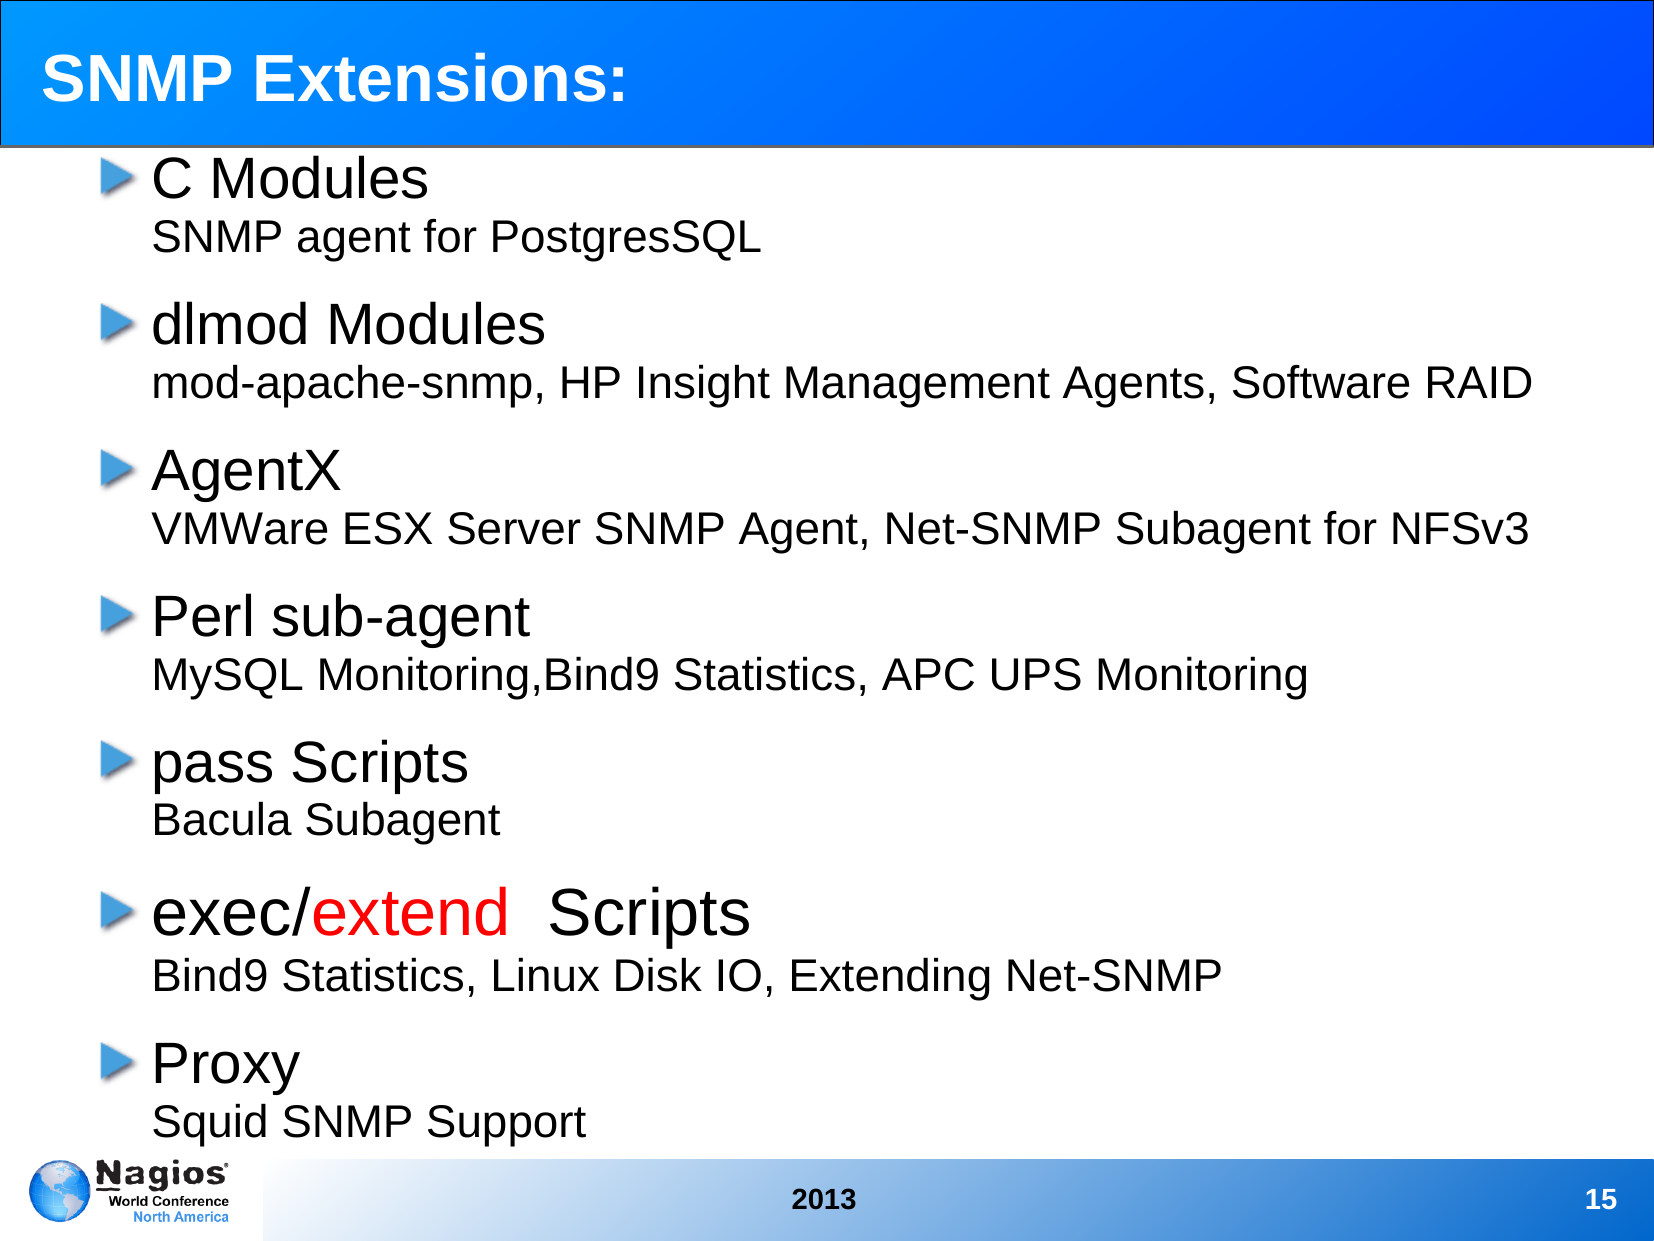

# SNMP Extensions:
C Modules
SNMP agent for PostgresSQL
dlmod Modules
mod-apache-snmp, HP Insight Management Agents, Software RAID
AgentX
VMWare ESX Server SNMP Agent, Net-SNMP Subagent for NFSv3
Perl sub-agent
MySQL Monitoring,Bind9 Statistics, APC UPS Monitoring
pass Scripts
Bacula Subagent
exec/extend Scripts
Bind9 Statistics, Linux Disk IO, Extending Net-SNMP
Proxy
Squid SNMP Support
2011
15